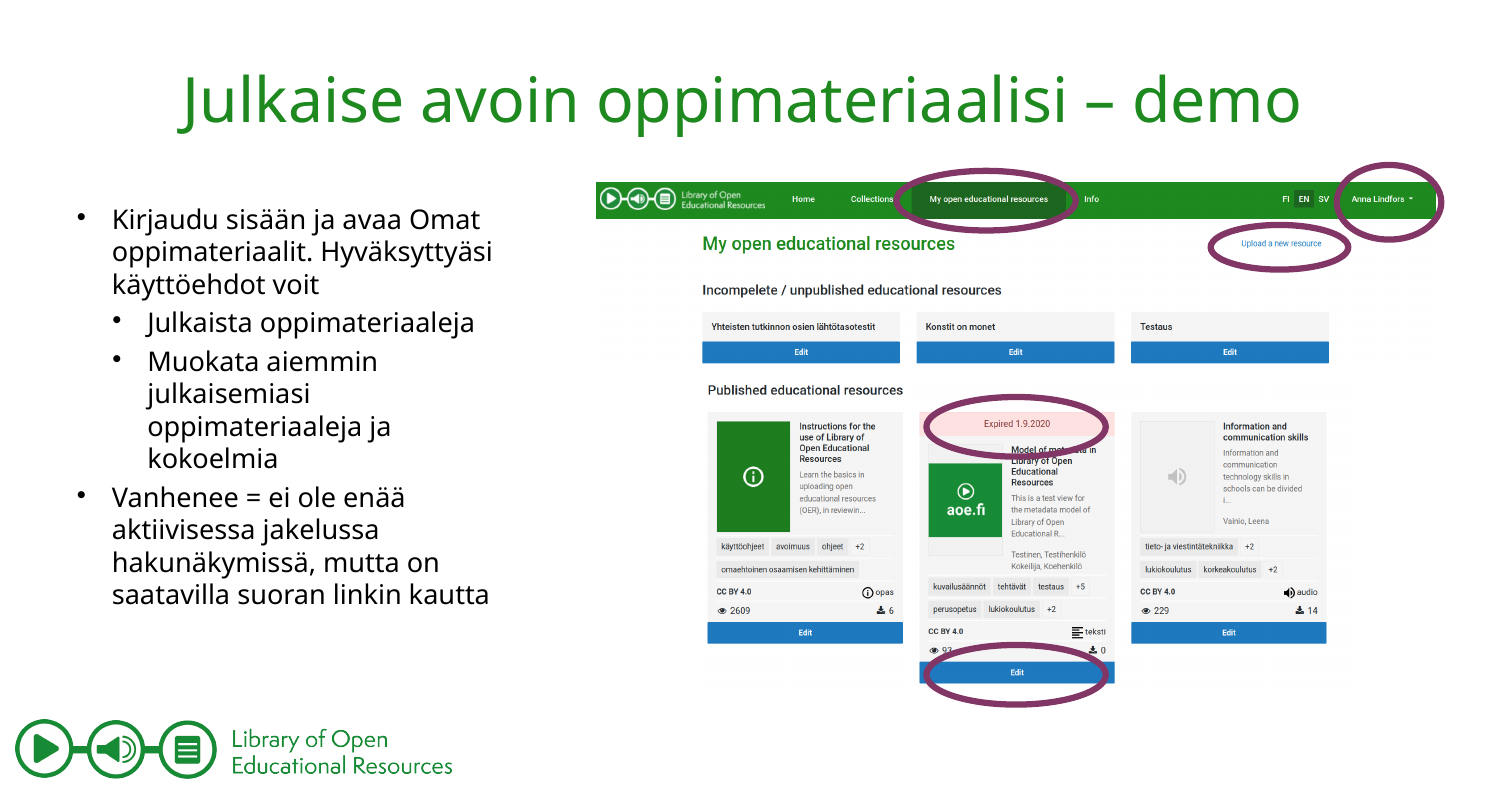

Julkaise avoin oppimateriaalisi – demo
Kirjaudu sisään ja avaa Omat oppimateriaalit. Hyväksyttyäsi käyttöehdot voit
Julkaista oppimateriaaleja
Muokata aiemmin julkaisemiasi oppimateriaaleja ja kokoelmia
Vanhenee = ei ole enää aktiivisessa jakelussa hakunäkymissä, mutta on saatavilla suoran linkin kautta